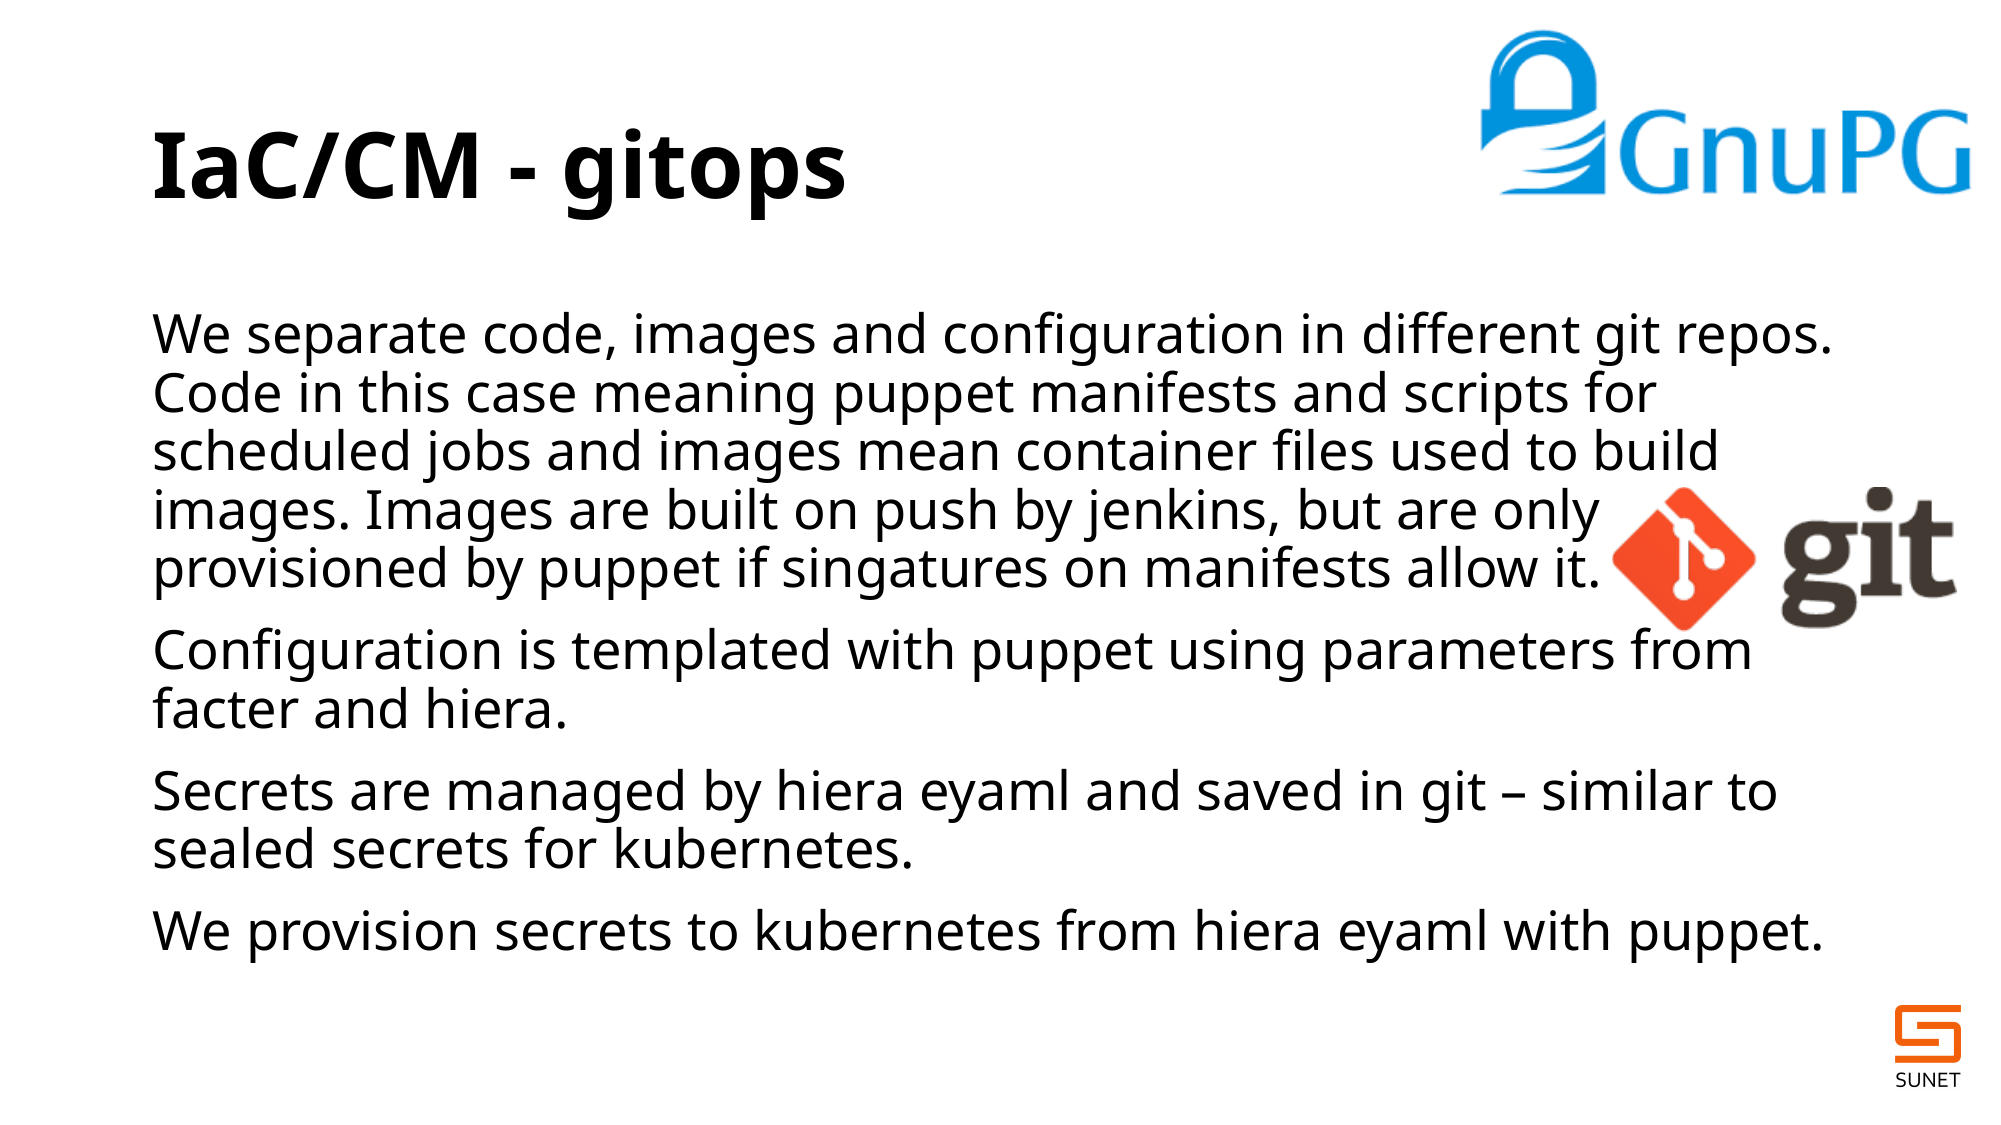

# IaC/CM - gitops
We separate code, images and configuration in different git repos. Code in this case meaning puppet manifests and scripts for scheduled jobs and images mean container files used to build images. Images are built on push by jenkins, but are only provisioned by puppet if singatures on manifests allow it.
Configuration is templated with puppet using parameters from facter and hiera.
Secrets are managed by hiera eyaml and saved in git – similar to sealed secrets for kubernetes.
We provision secrets to kubernetes from hiera eyaml with puppet.